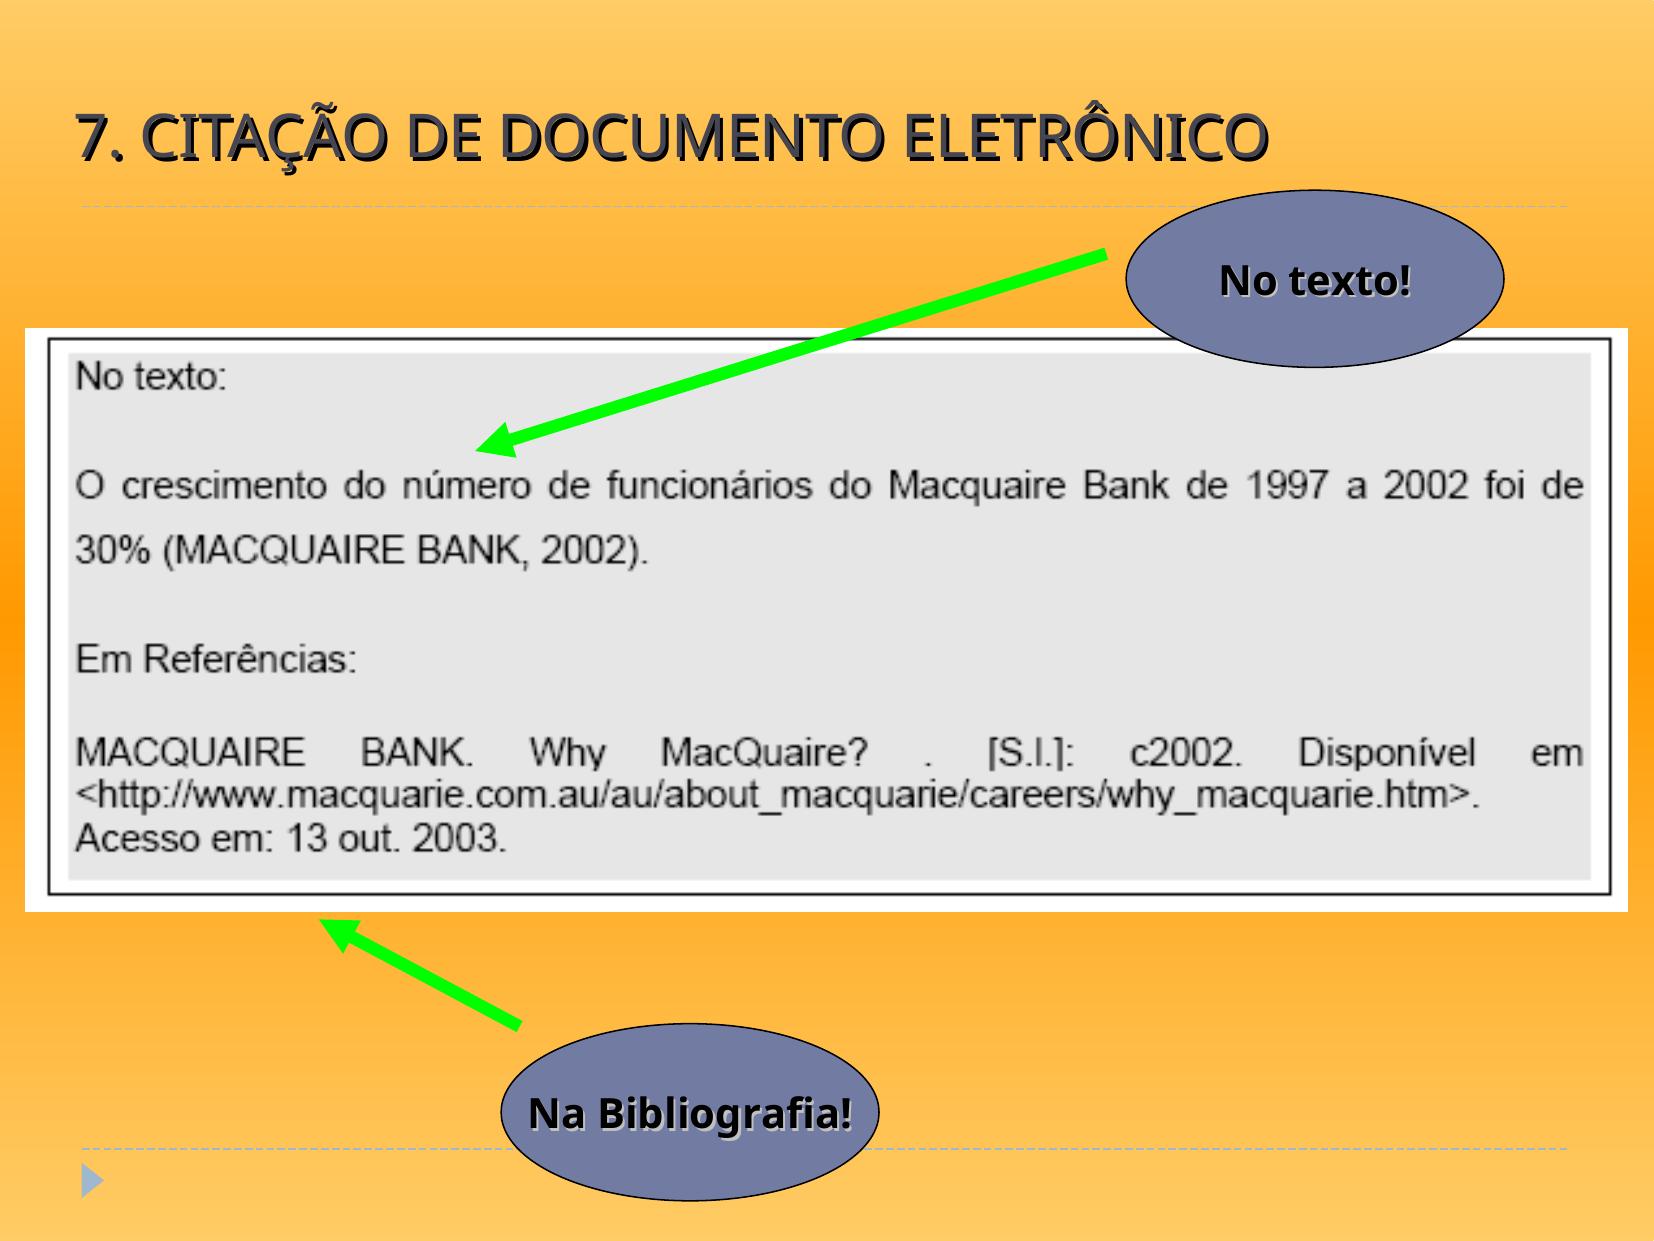

# 7. CITAÇÃO DE DOCUMENTO ELETRÔNICO
No texto!
Na Bibliografia!